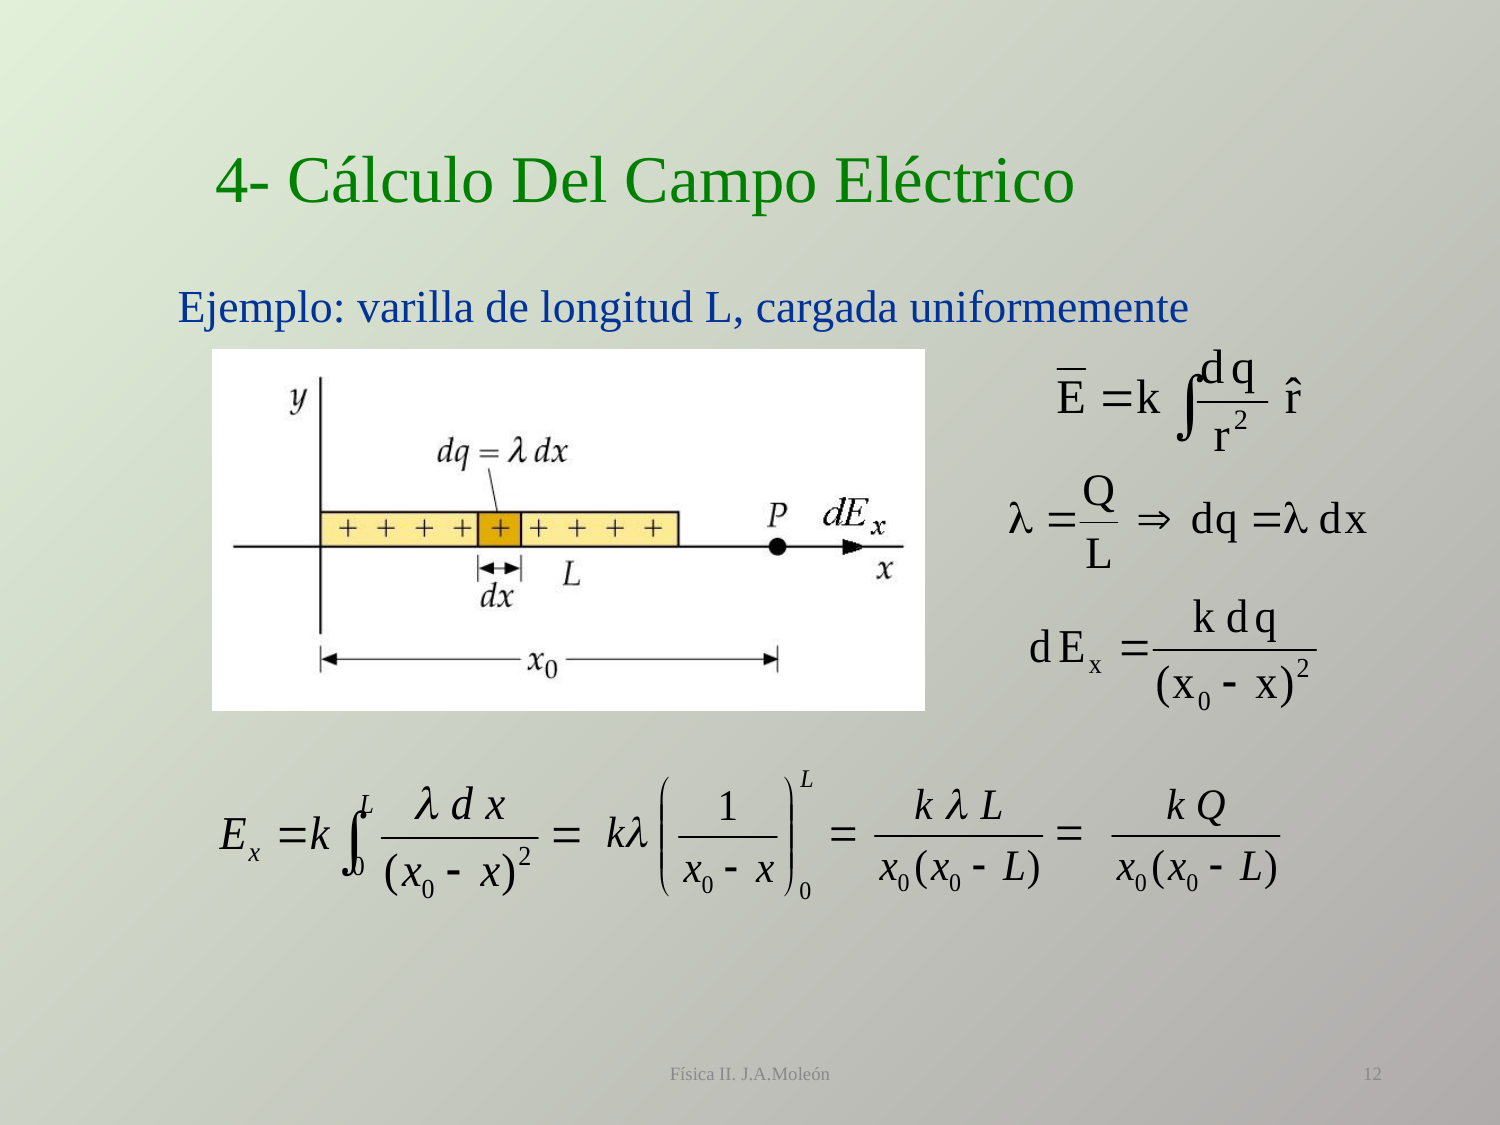

# 4- Cálculo Del Campo Eléctrico
Ejemplo: varilla de longitud L, cargada uniformemente
Física II. J.A.Moleón